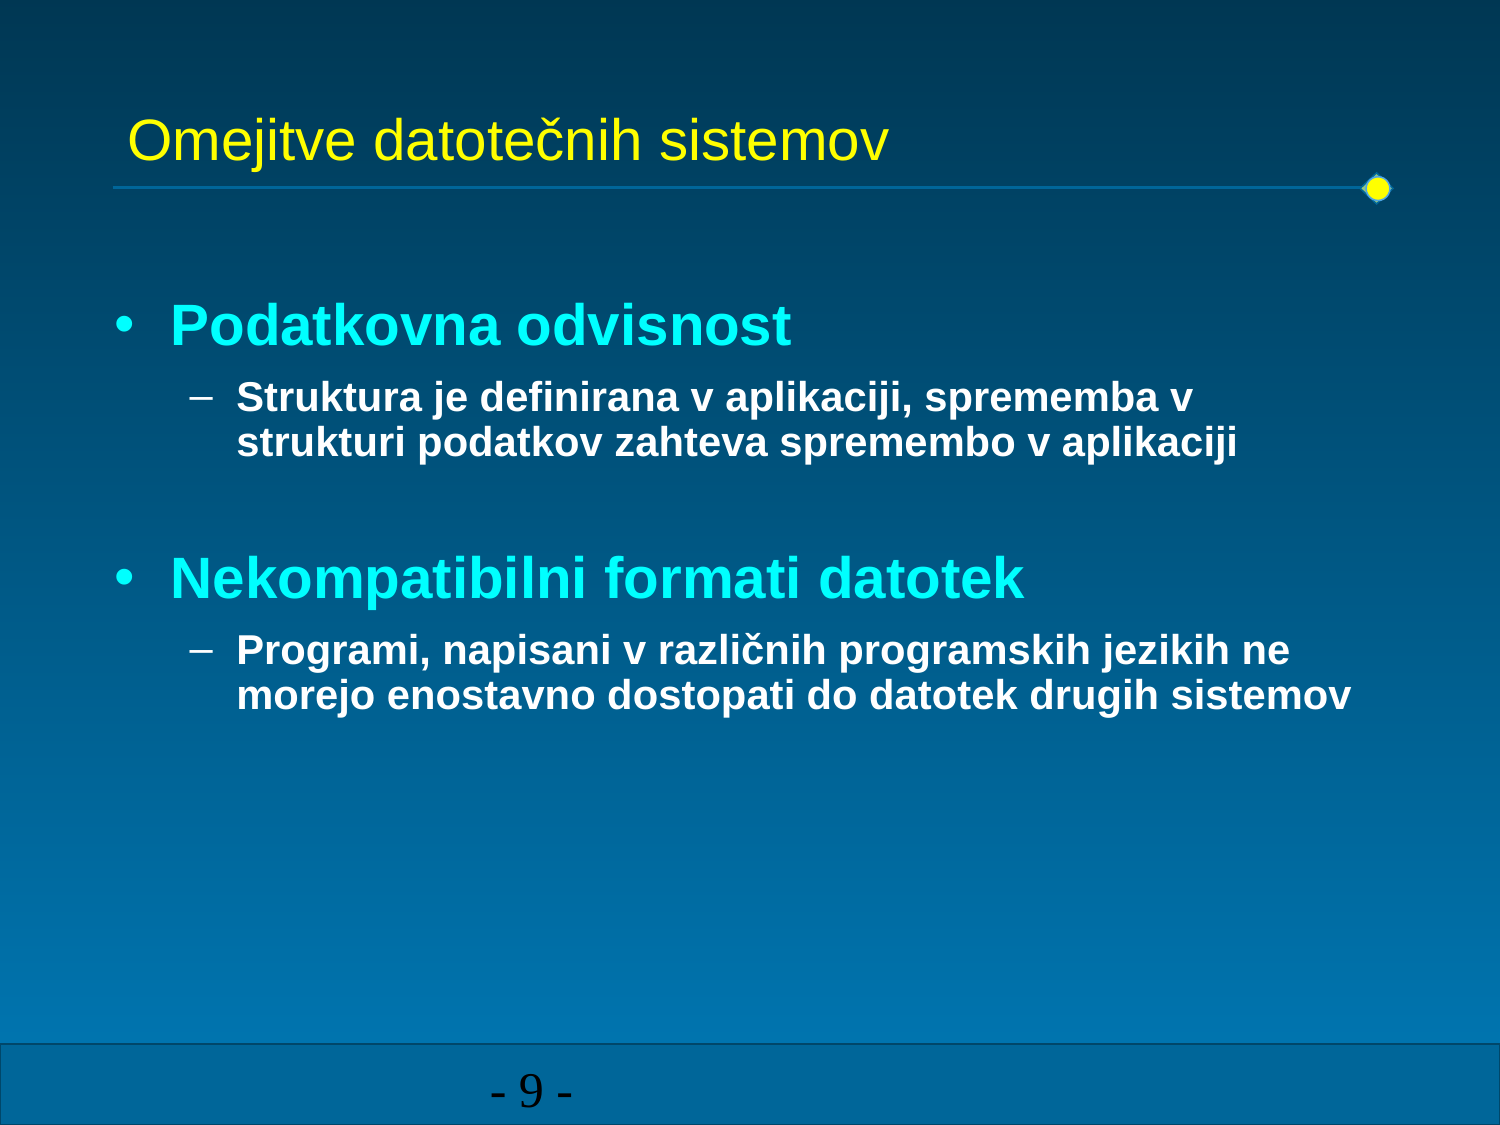

# Omejitve datotečnih sistemov
Podatkovna odvisnost
Struktura je definirana v aplikaciji, sprememba v strukturi podatkov zahteva spremembo v aplikaciji
Nekompatibilni formati datotek
Programi, napisani v različnih programskih jezikih ne morejo enostavno dostopati do datotek drugih sistemov
(c) Pearson Education 2005